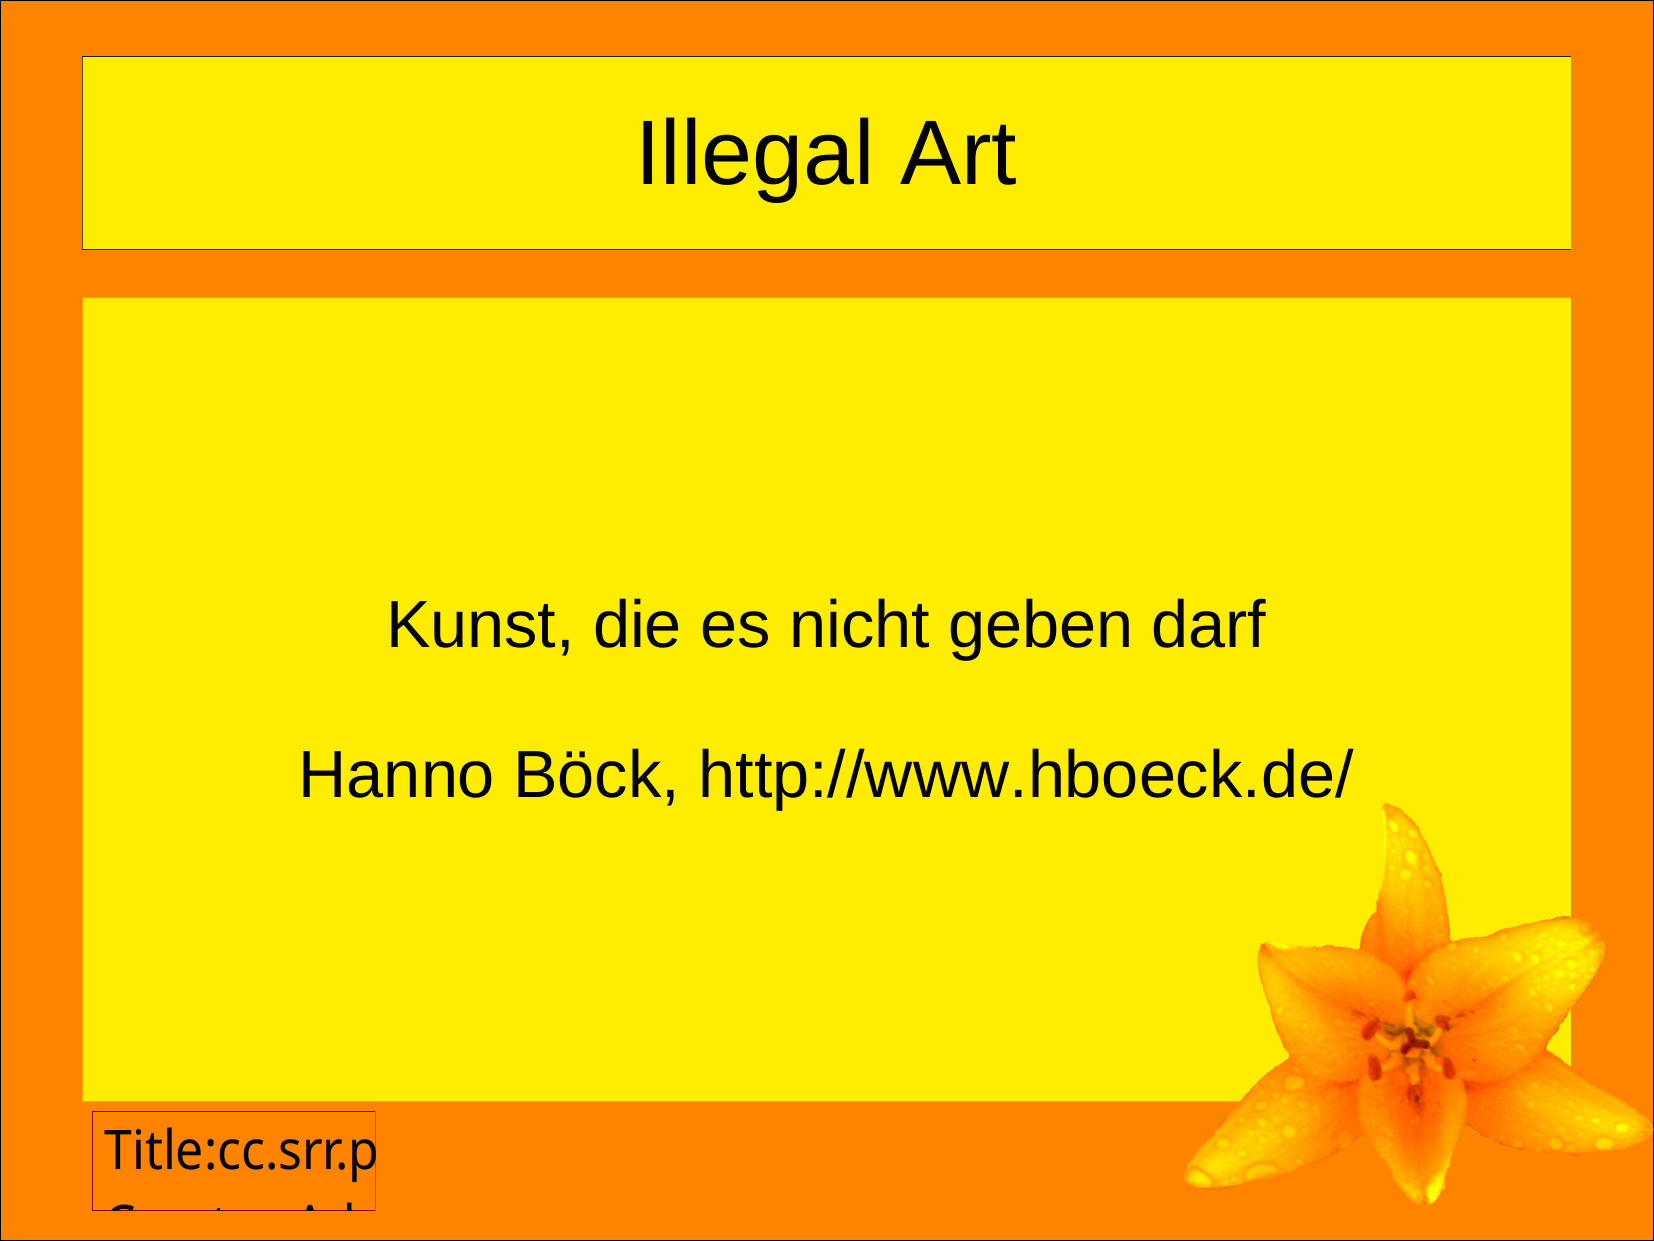

# Illegal Art
Kunst, die es nicht geben darf
Hanno Böck, http://www.hboeck.de/